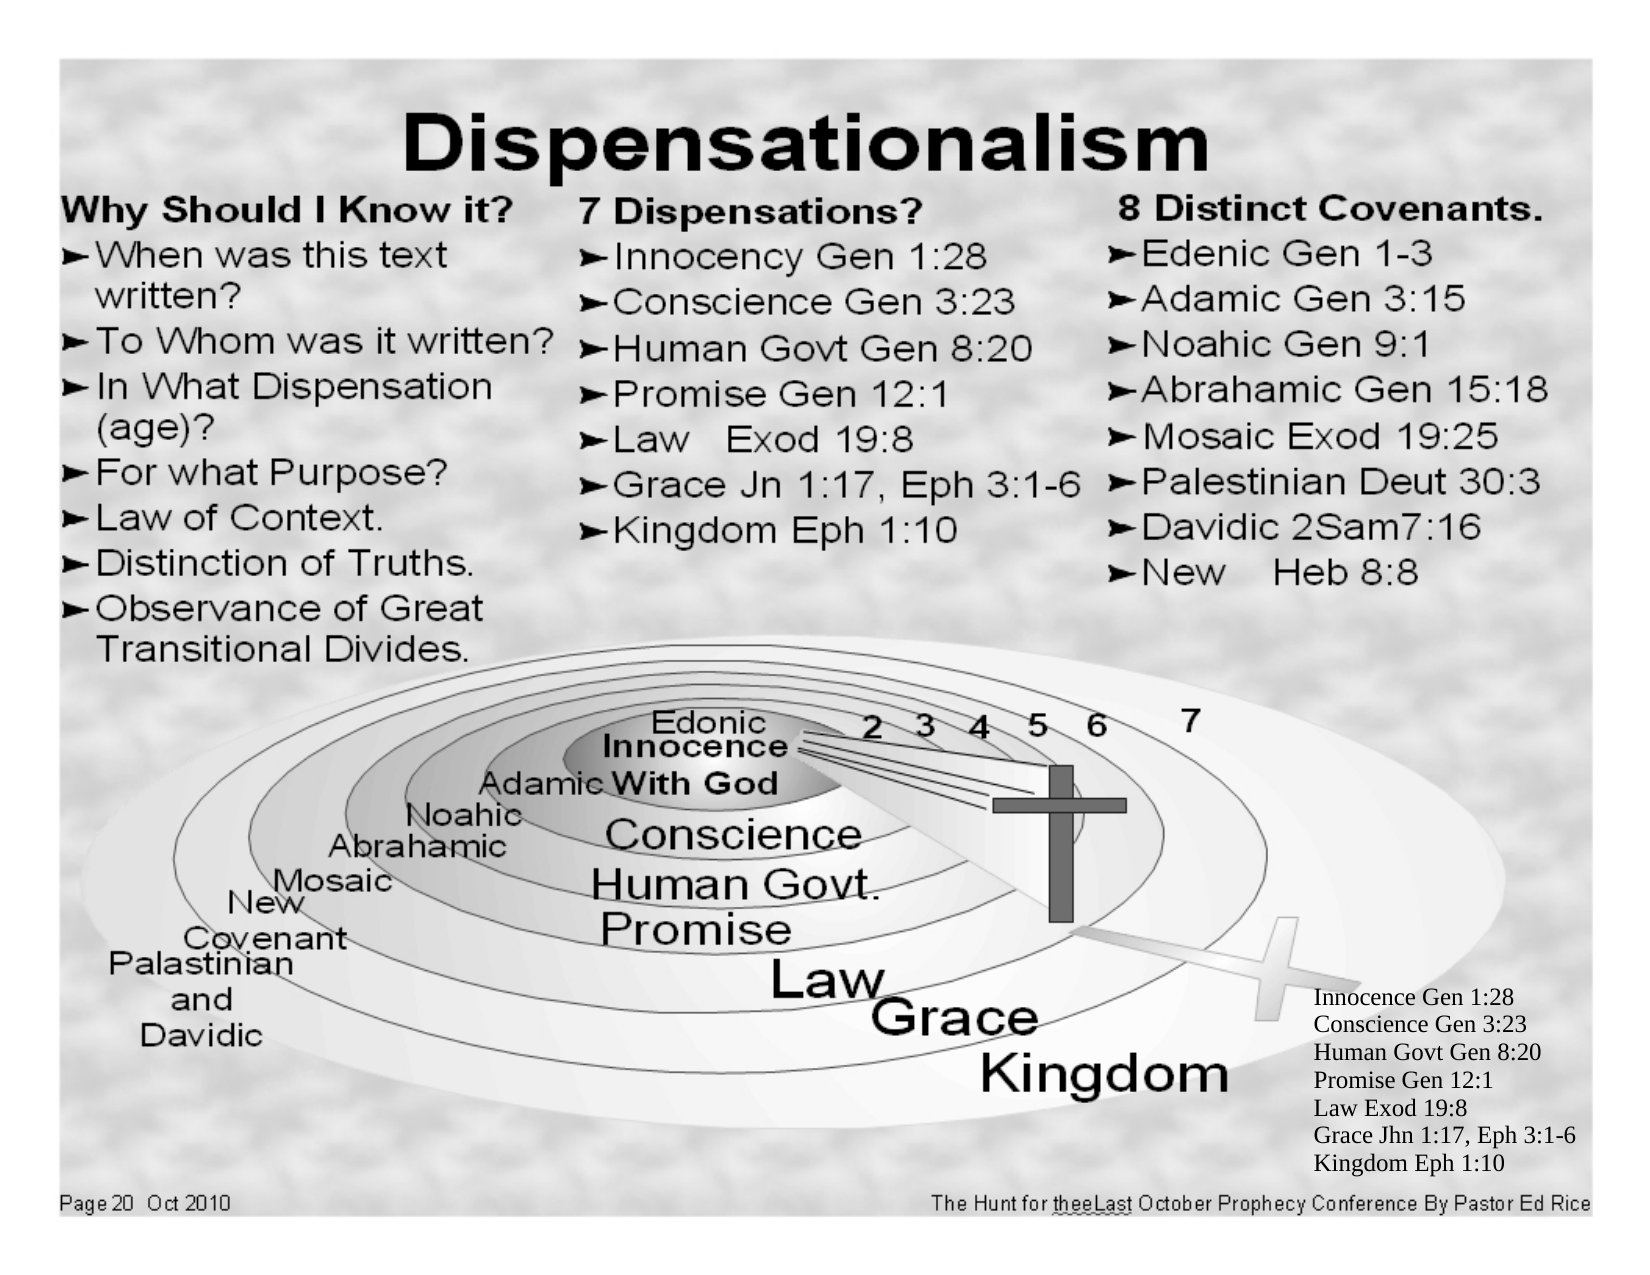

Innocence Gen 1:28
Conscience Gen 3:23
Human Govt Gen 8:20
Promise Gen 12:1
Law Exod 19:8
Grace Jhn 1:17, Eph 3:1-6
Kingdom Eph 1:10